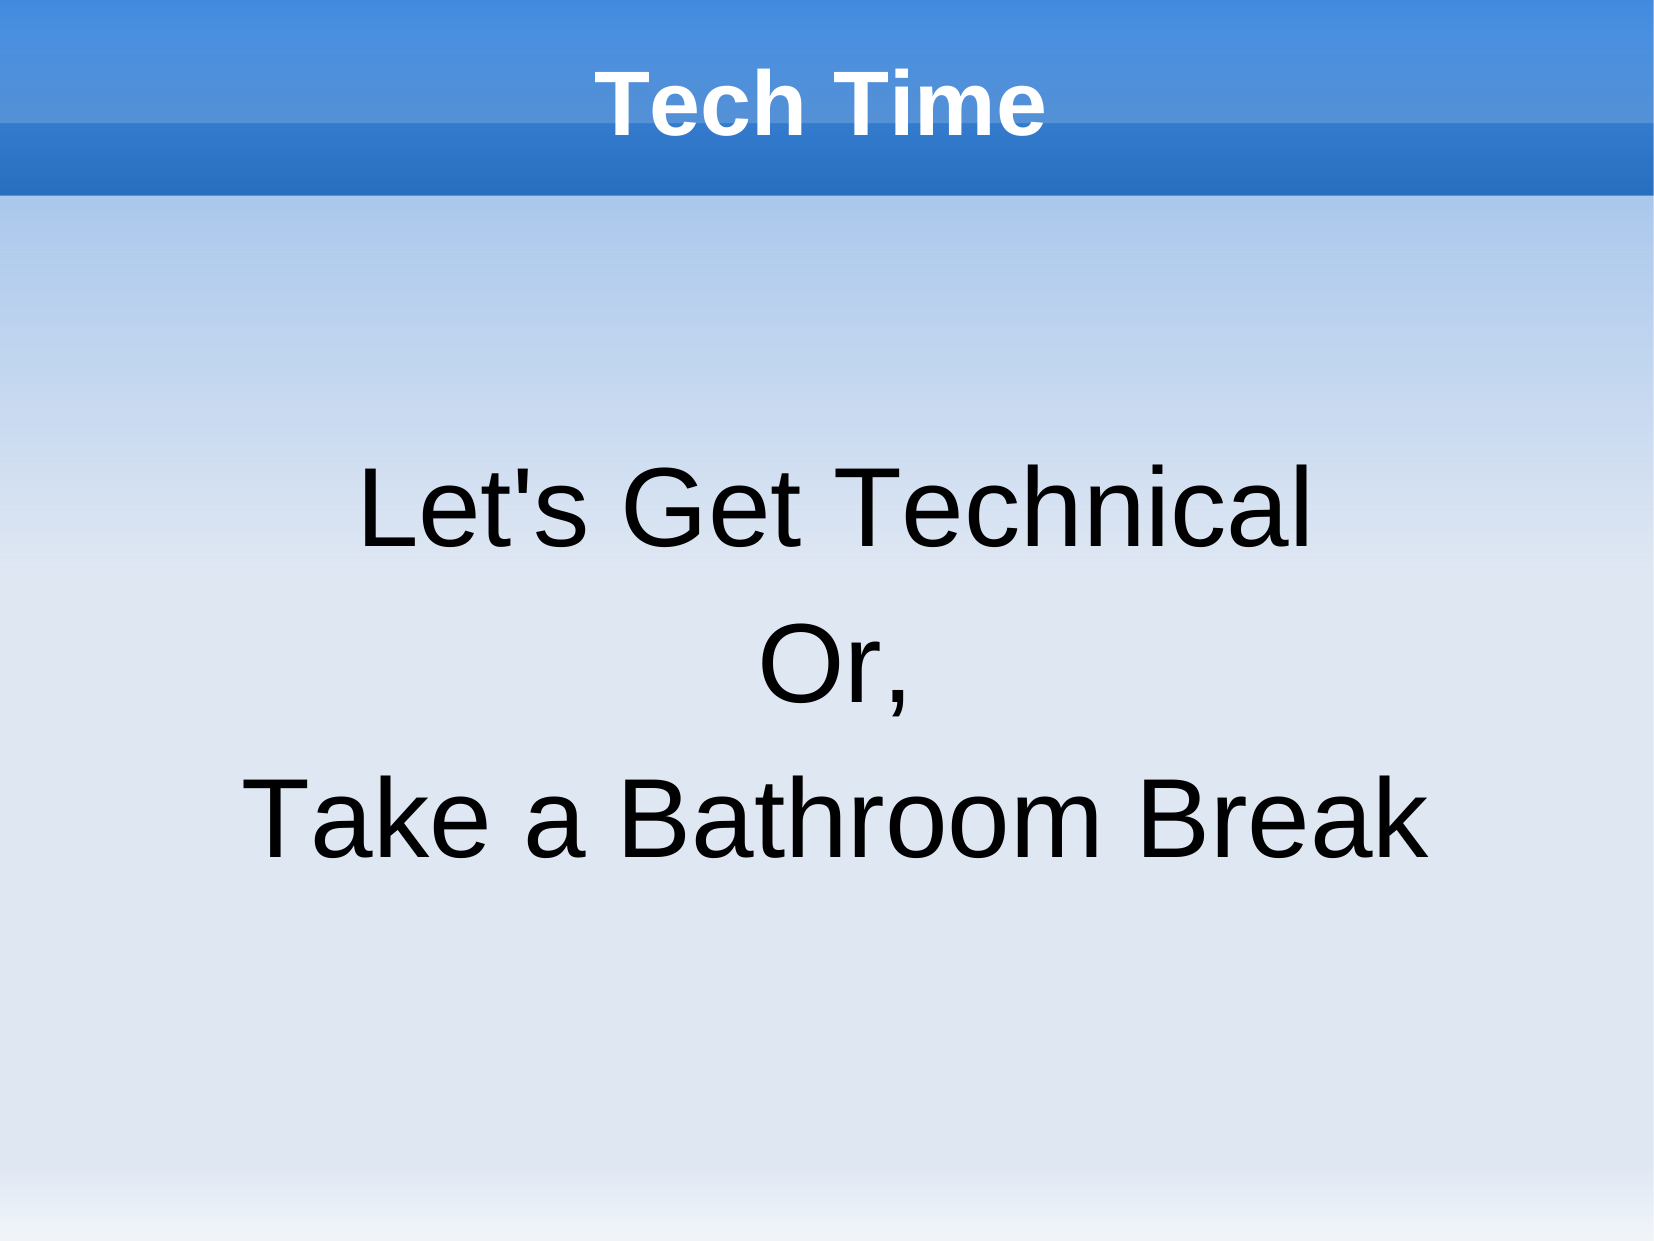

# Tech Time
Let's Get Technical
Or,
Take a Bathroom Break